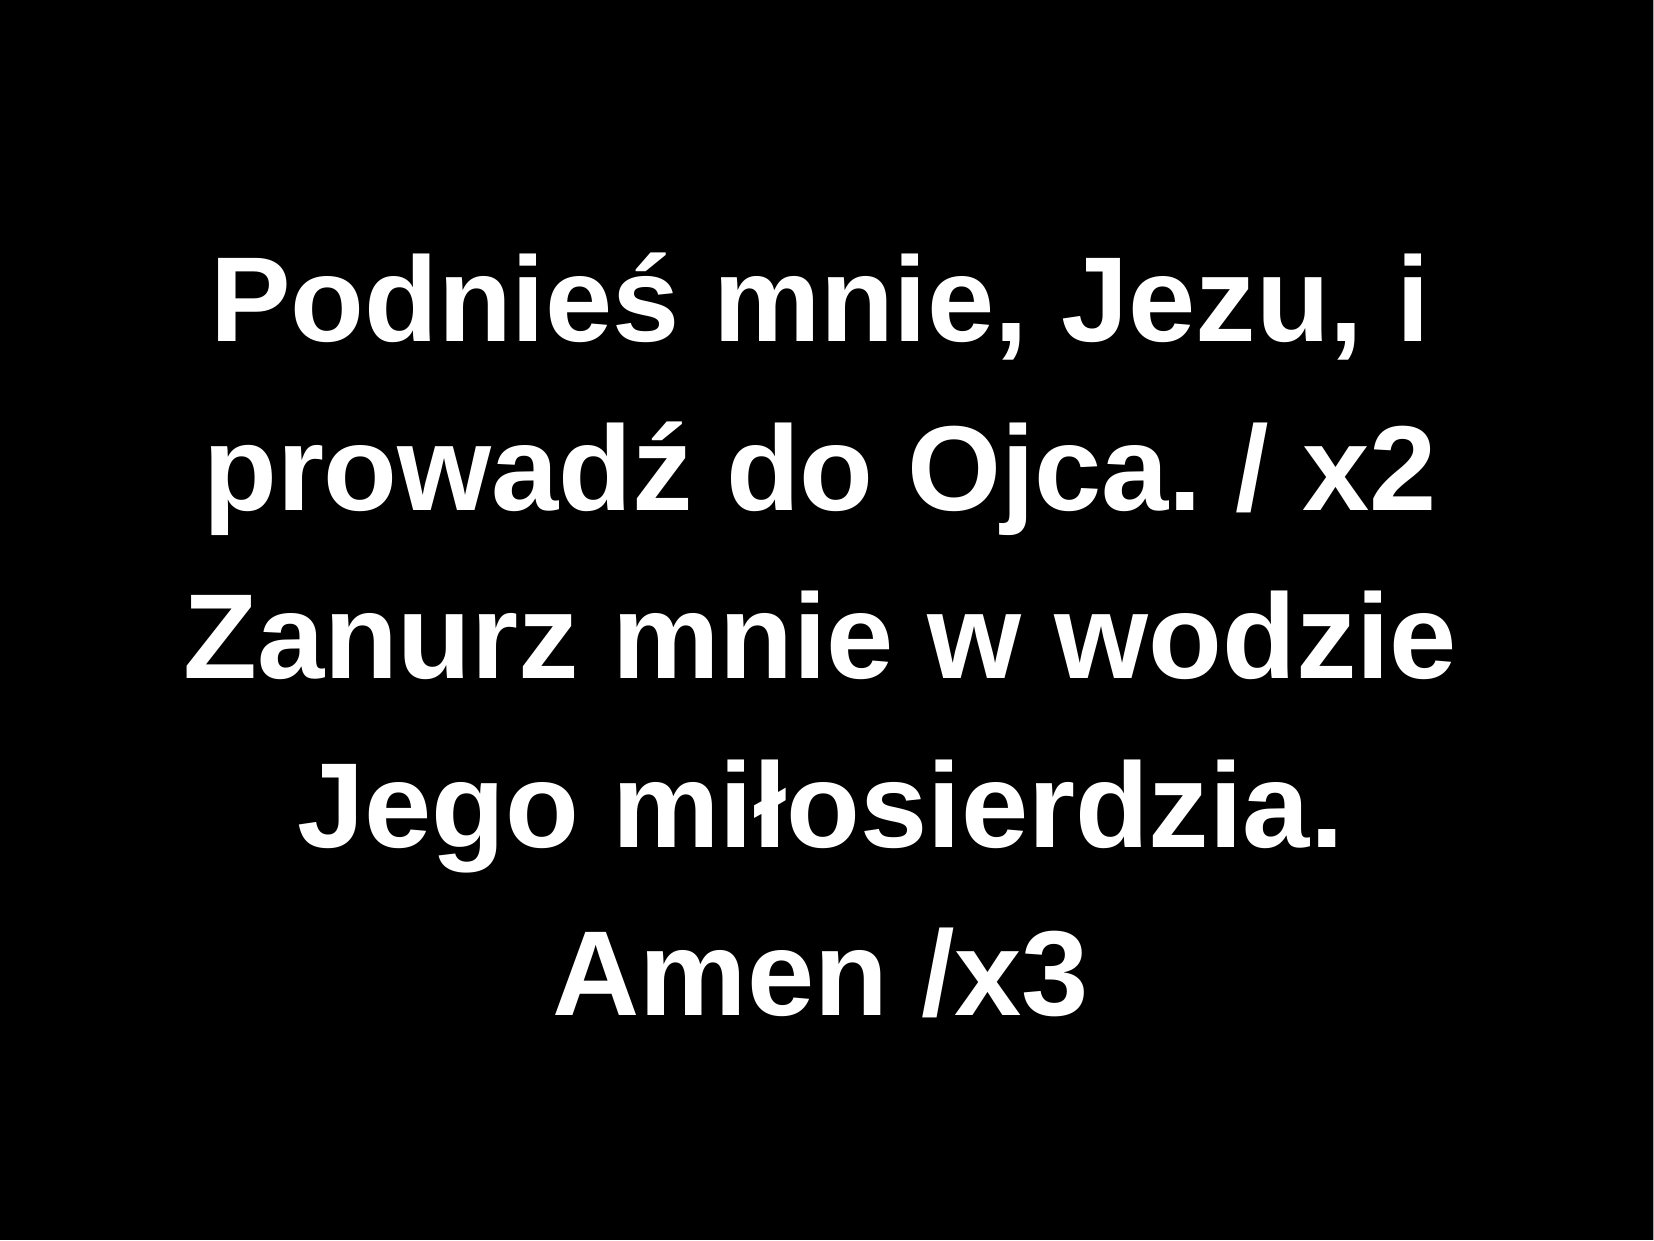

# Podnieś mnie, Jezu, i prowadź do Ojca. / x2
Zanurz mnie w wodzie
Jego miłosierdzia.
Amen /x3